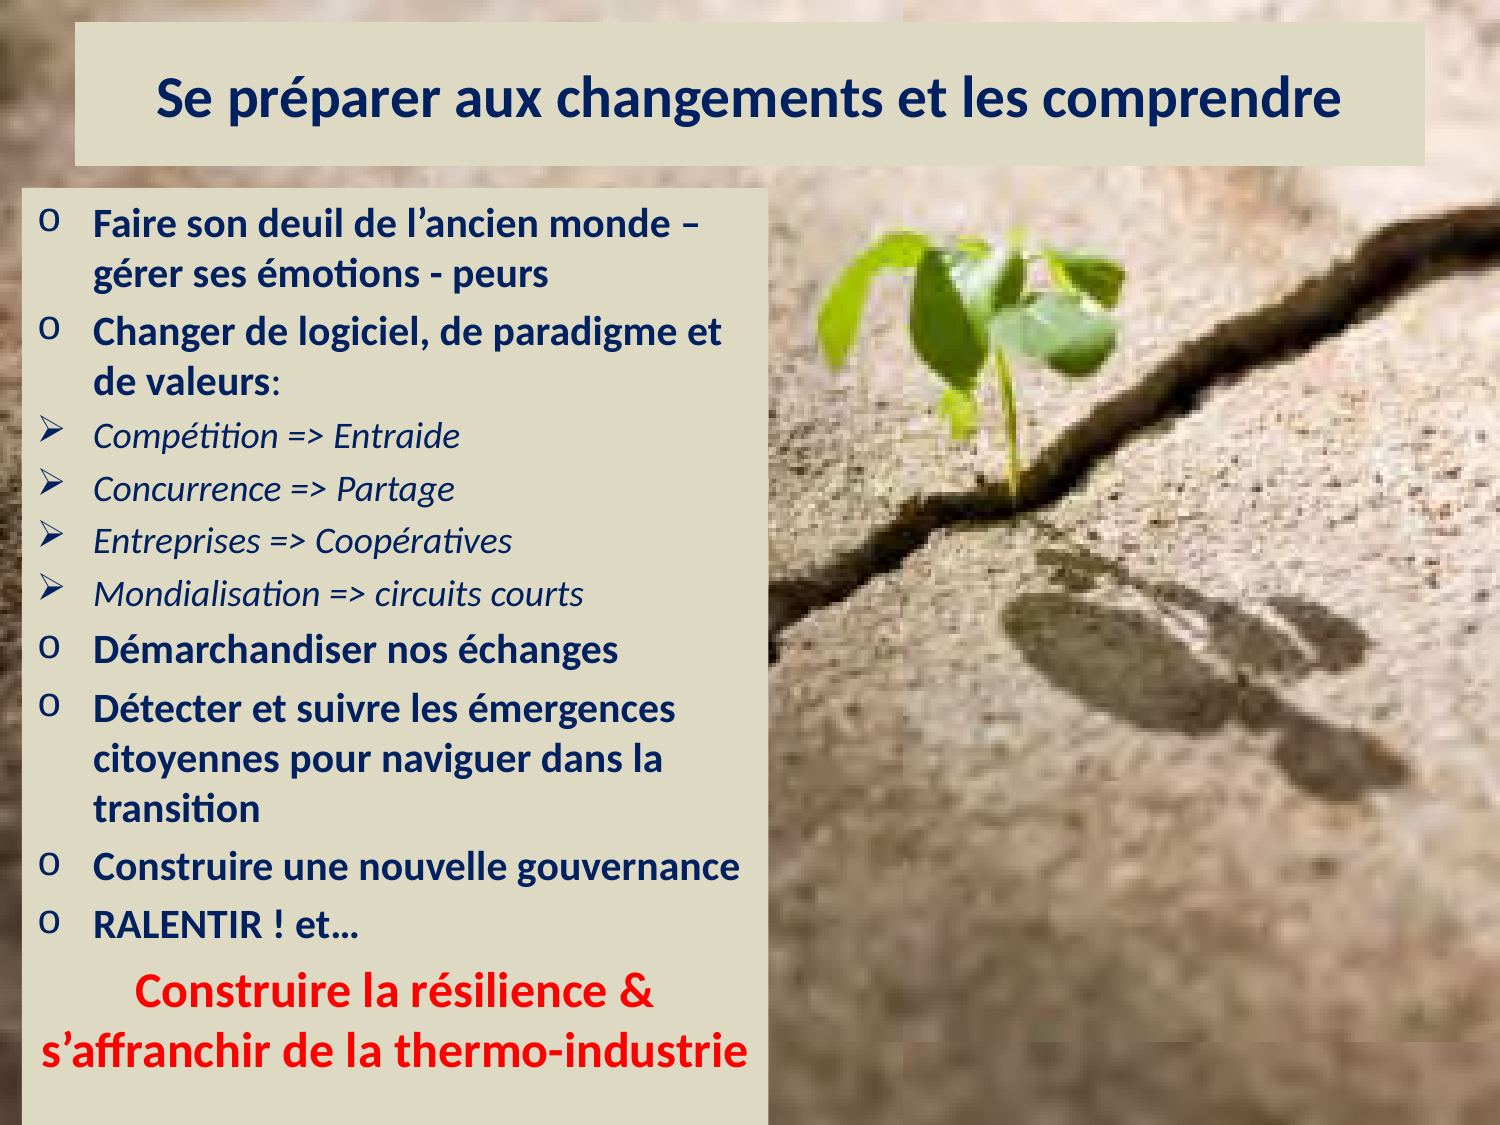

# Se préparer aux changements et les comprendre
Faire son deuil de l’ancien monde – gérer ses émotions - peurs
Changer de logiciel, de paradigme et de valeurs:
Compétition => Entraide
Concurrence => Partage
Entreprises => Coopératives
Mondialisation => circuits courts
Démarchandiser nos échanges
Détecter et suivre les émergences citoyennes pour naviguer dans la transition
Construire une nouvelle gouvernance
RALENTIR ! et…
Construire la résilience & s’affranchir de la thermo-industrie